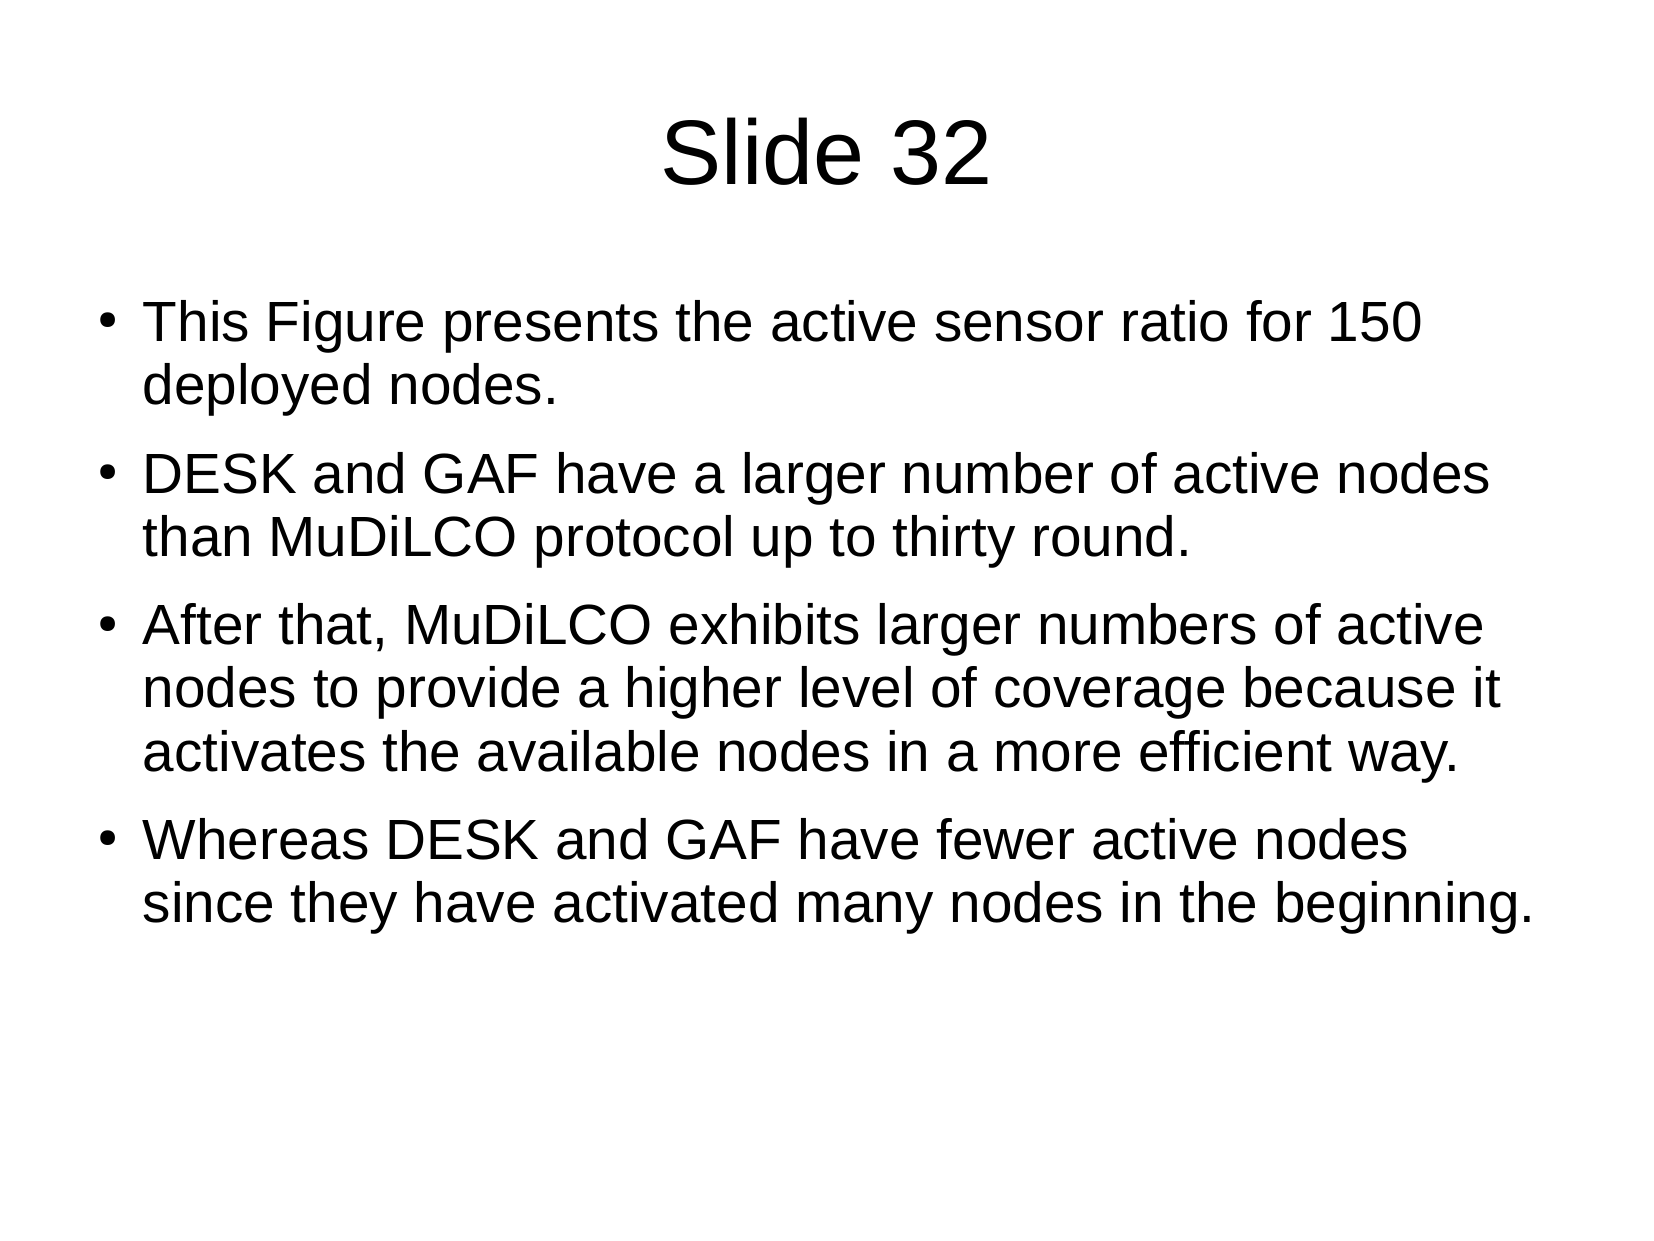

# Slide 32
This Figure presents the active sensor ratio for 150 deployed nodes.
DESK and GAF have a larger number of active nodes than MuDiLCO protocol up to thirty round.
After that, MuDiLCO exhibits larger numbers of active nodes to provide a higher level of coverage because it activates the available nodes in a more efficient way.
Whereas DESK and GAF have fewer active nodes since they have activated many nodes in the beginning.